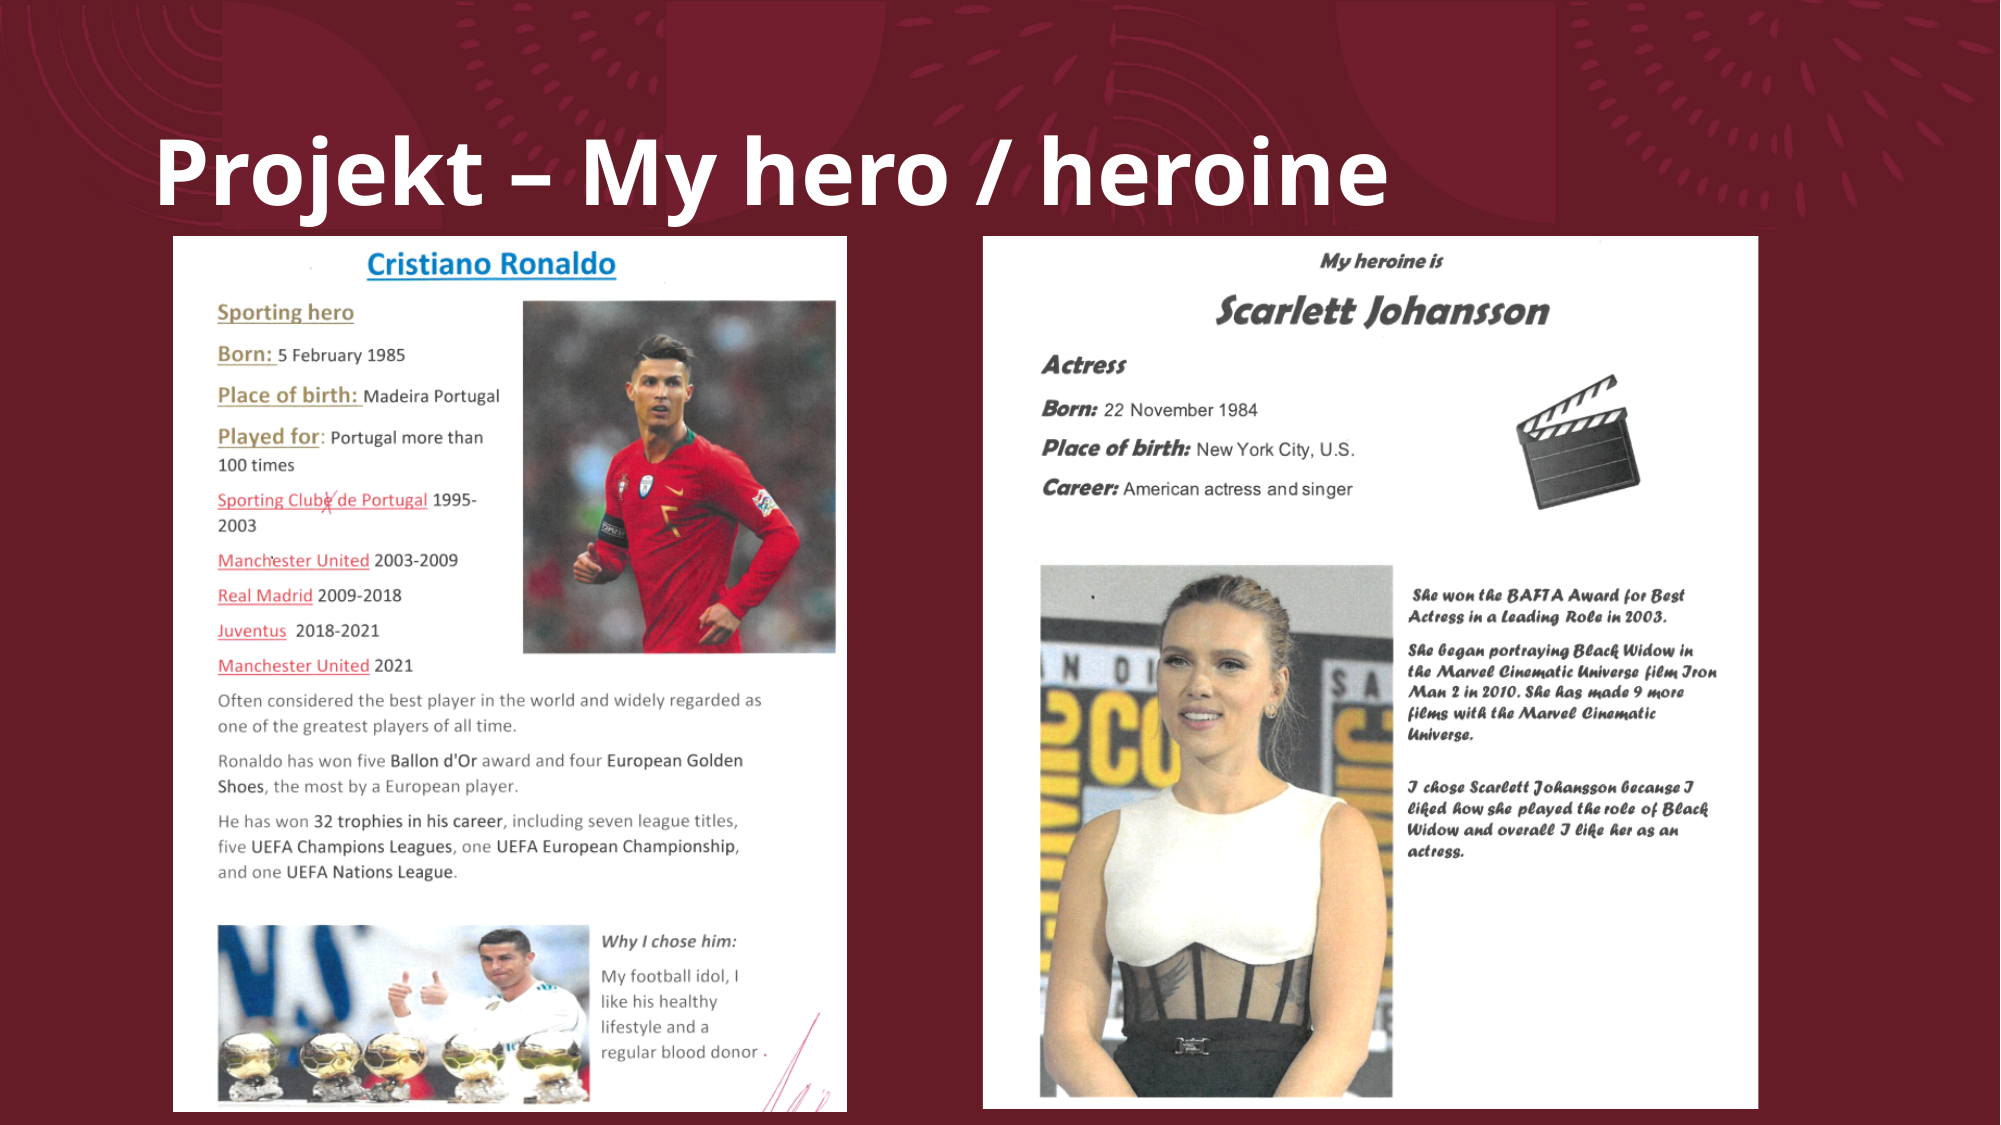

# Projekt – My hero / heroine